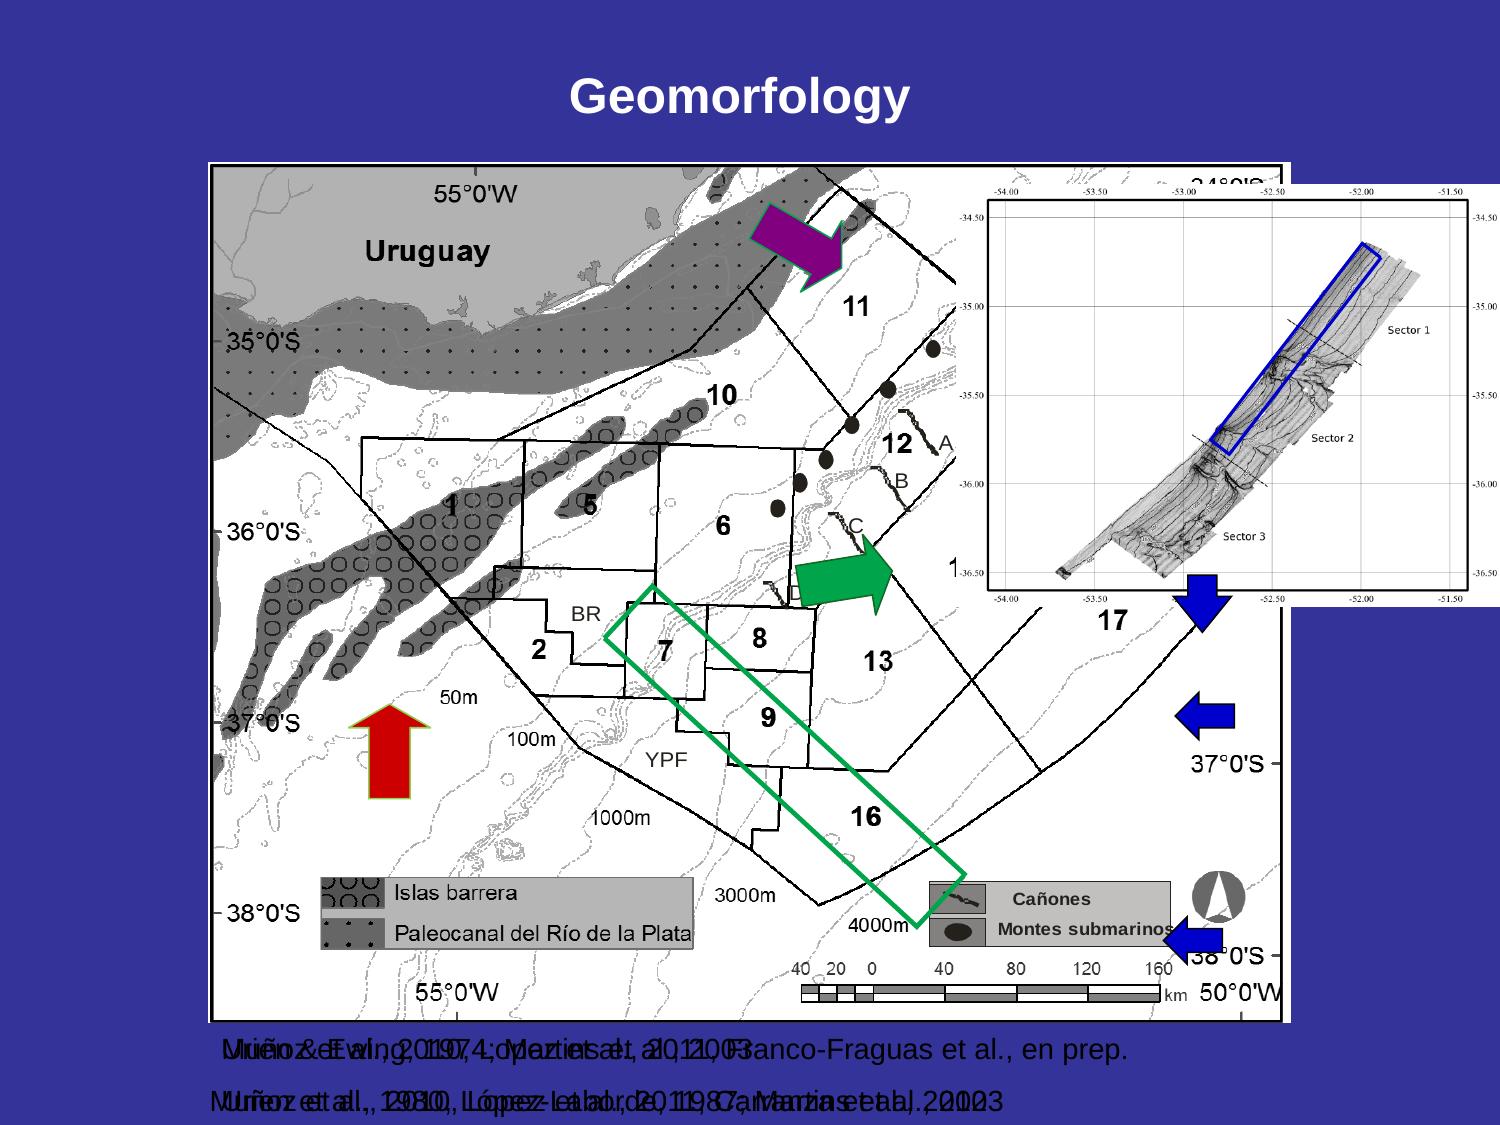

# Geomorfology
Urien & Ewing, 1974; Martins et al., 2003
Muñoz et al., 2010, Lopez et al., 2011, Franco-Fraguas et al., en prep.
Muñoz et al., 2010, Lopez et al., 2011, Carranza et al., 2012
Urien et al., 1980, López-Laborde, 1987; Martins et al., 2003